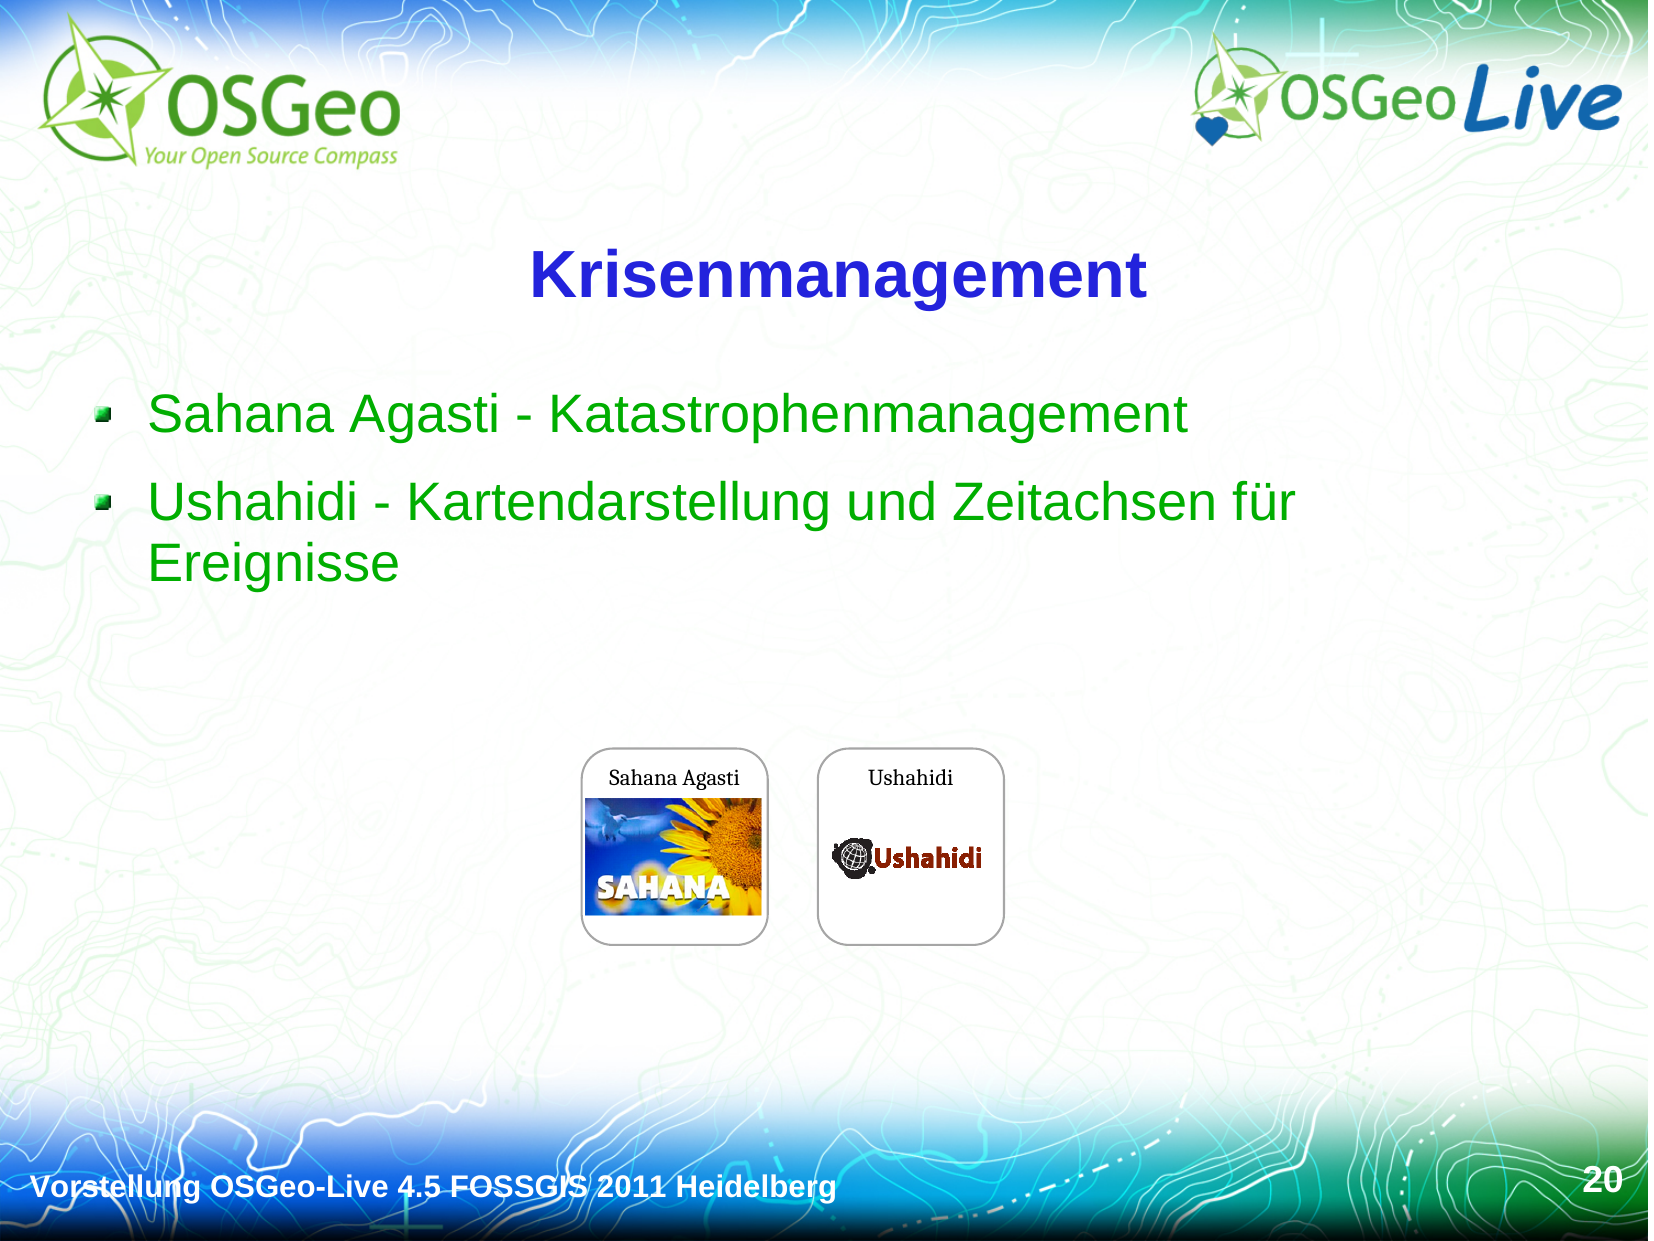

# Krisenmanagement
Sahana Agasti - Katastrophenmanagement
Ushahidi - Kartendarstellung und Zeitachsen für Ereignisse
Sahana Agasti
Ushahidi